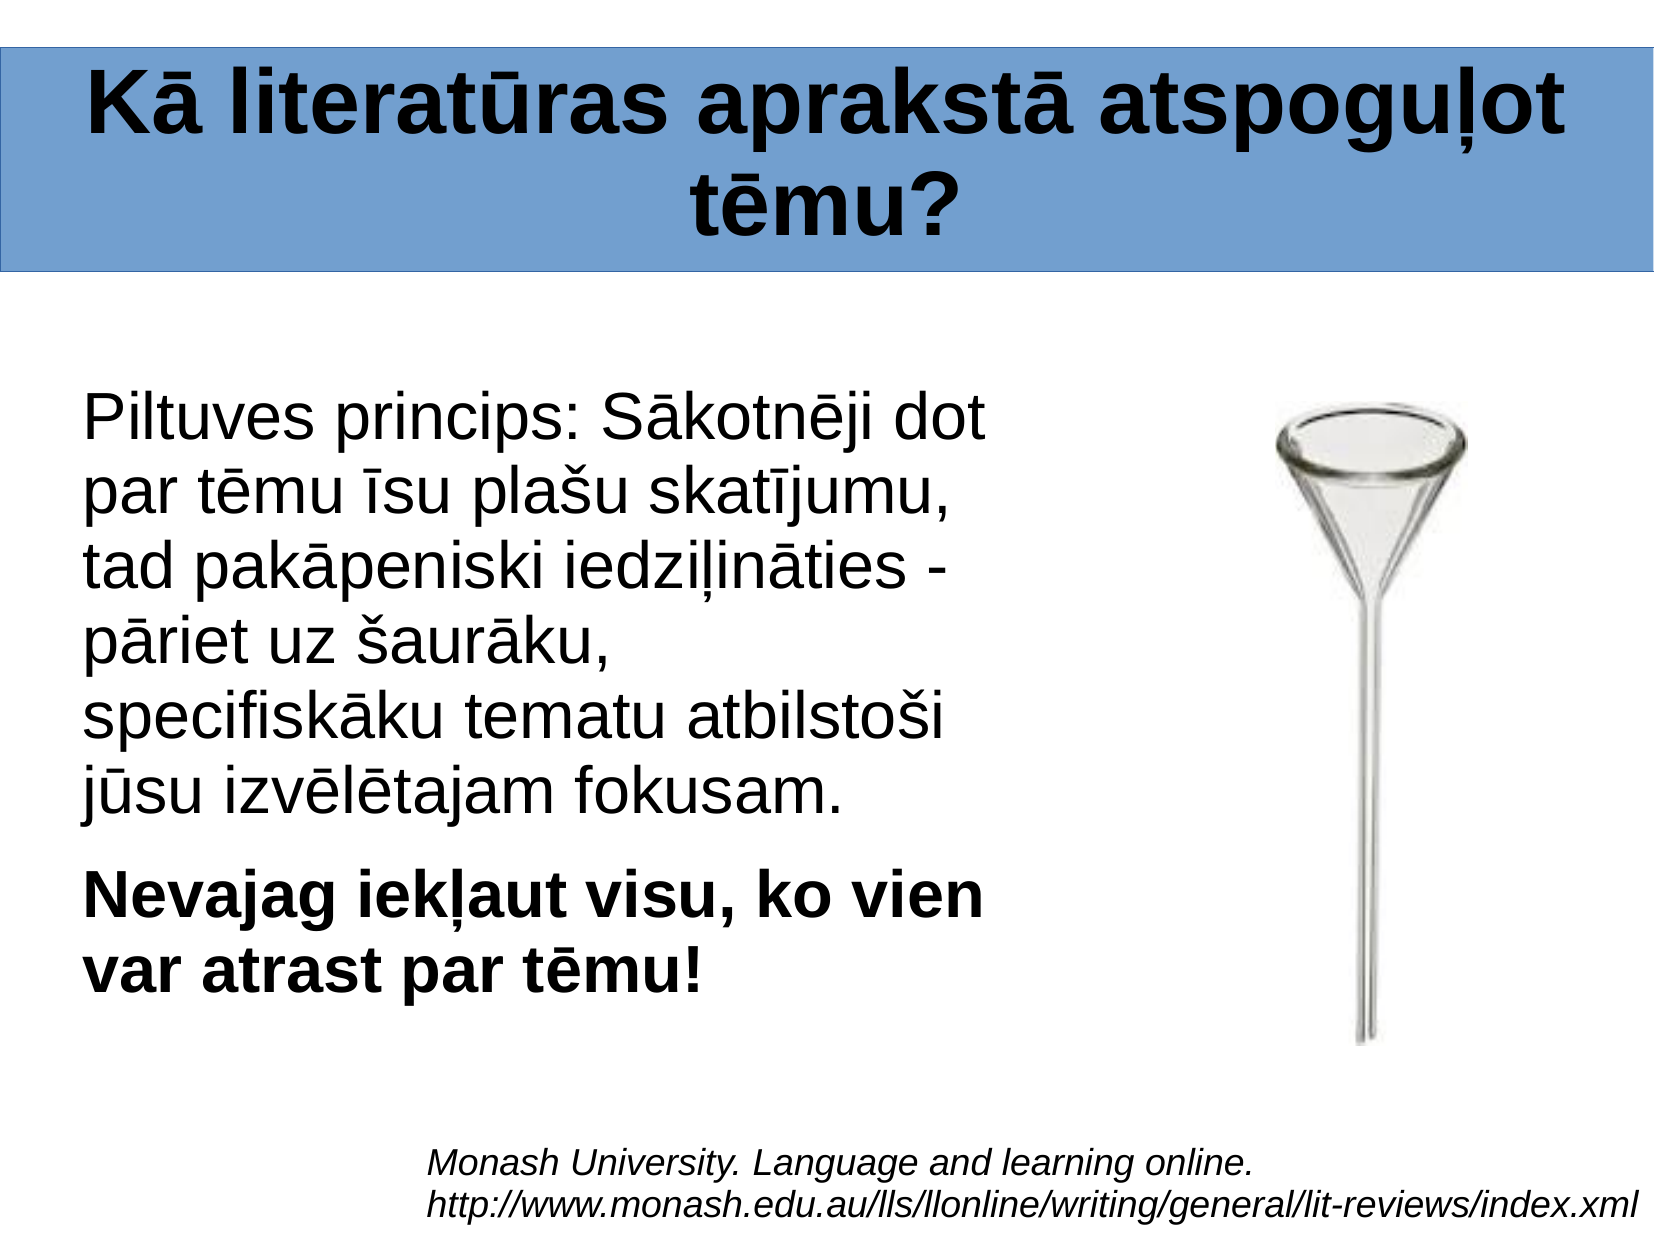

# Kā literatūras aprakstā atspoguļot tēmu?
Piltuves princips: Sākotnēji dot par tēmu īsu plašu skatījumu, tad pakāpeniski iedziļināties - pāriet uz šaurāku, specifiskāku tematu atbilstoši jūsu izvēlētajam fokusam.
Nevajag iekļaut visu, ko vien var atrast par tēmu!
Monash University. Language and learning online.
http://www.monash.edu.au/lls/llonline/writing/general/lit-reviews/index.xml